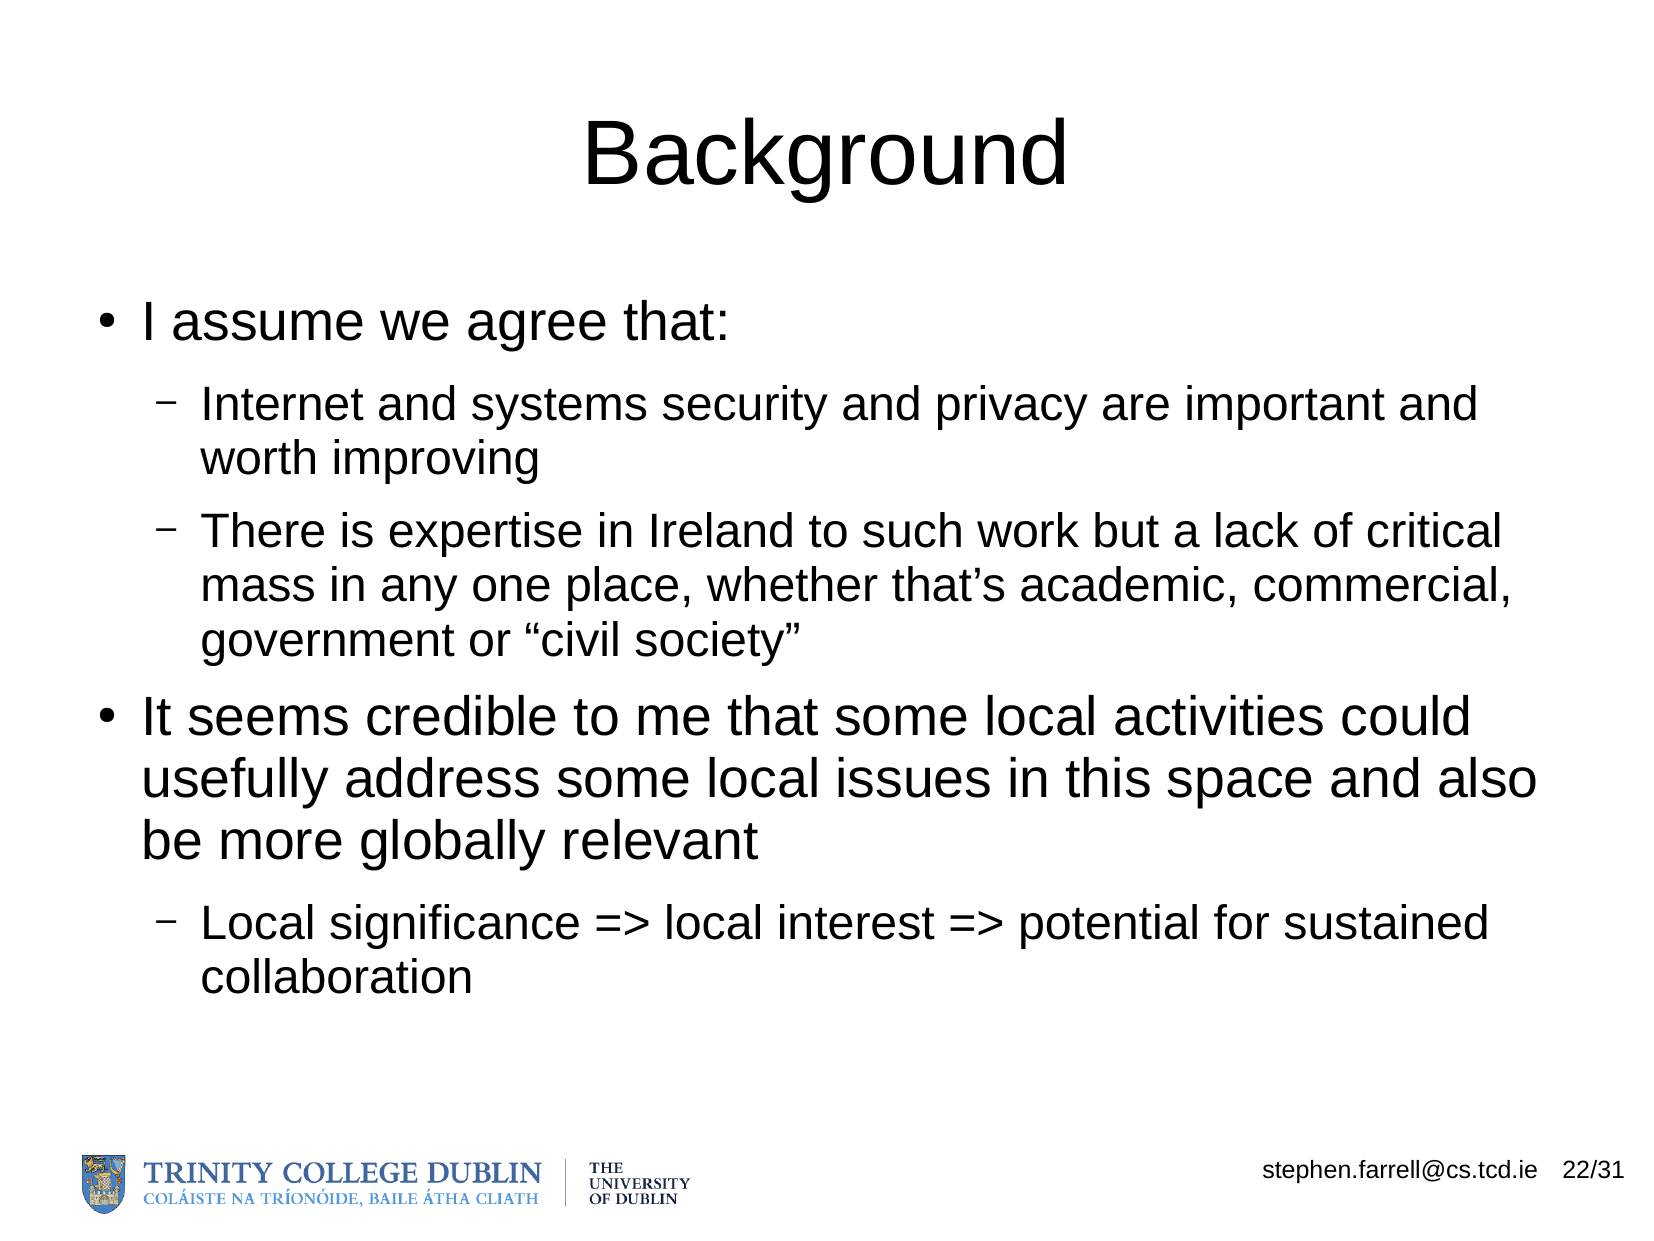

# Background
I assume we agree that:
Internet and systems security and privacy are important and worth improving
There is expertise in Ireland to such work but a lack of critical mass in any one place, whether that’s academic, commercial, government or “civil society”
It seems credible to me that some local activities could usefully address some local issues in this space and also be more globally relevant
Local significance => local interest => potential for sustained collaboration